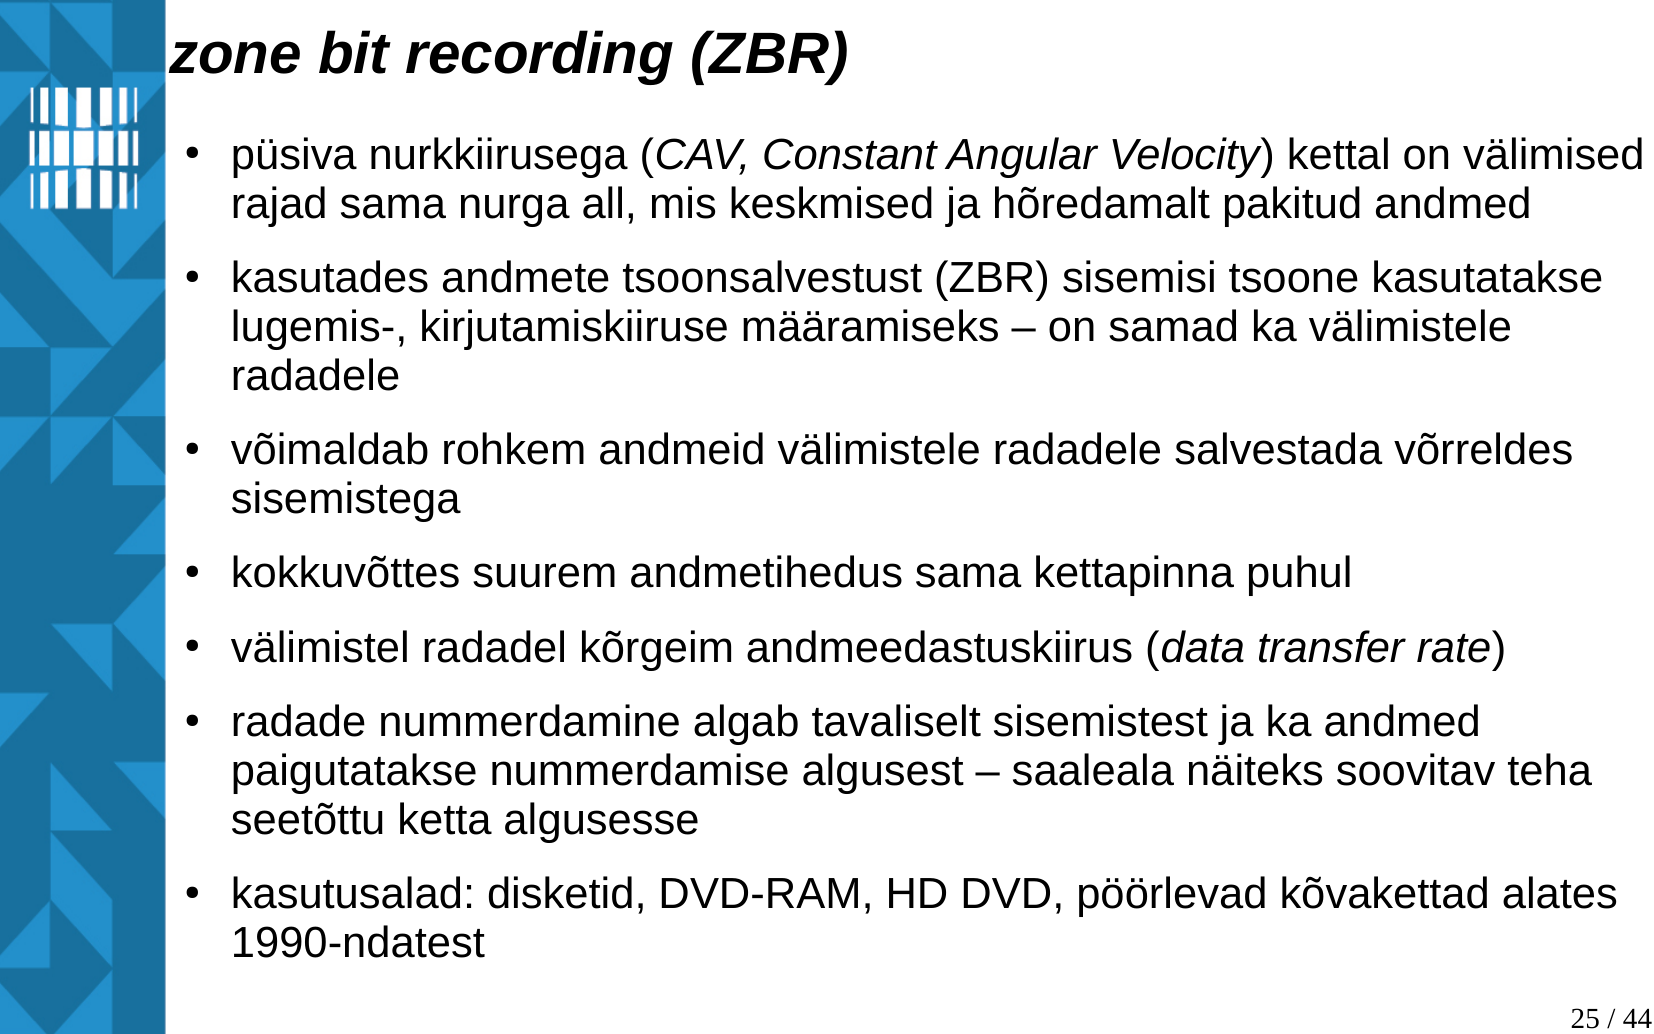

# zone bit recording (ZBR)
püsiva nurkkiirusega (CAV, Constant Angular Velocity) kettal on välimised rajad sama nurga all, mis keskmised ja hõredamalt pakitud andmed
kasutades andmete tsoonsalvestust (ZBR) sisemisi tsoone kasutatakse lugemis-, kirjutamiskiiruse määramiseks – on samad ka välimistele radadele
võimaldab rohkem andmeid välimistele radadele salvestada võrreldes sisemistega
kokkuvõttes suurem andmetihedus sama kettapinna puhul
välimistel radadel kõrgeim andmeedastuskiirus (data transfer rate)
radade nummerdamine algab tavaliselt sisemistest ja ka andmed paigutatakse nummerdamise algusest – saaleala näiteks soovitav teha seetõttu ketta algusesse
kasutusalad: disketid, DVD-RAM, HD DVD, pöörlevad kõvakettad alates 1990-ndatest
25